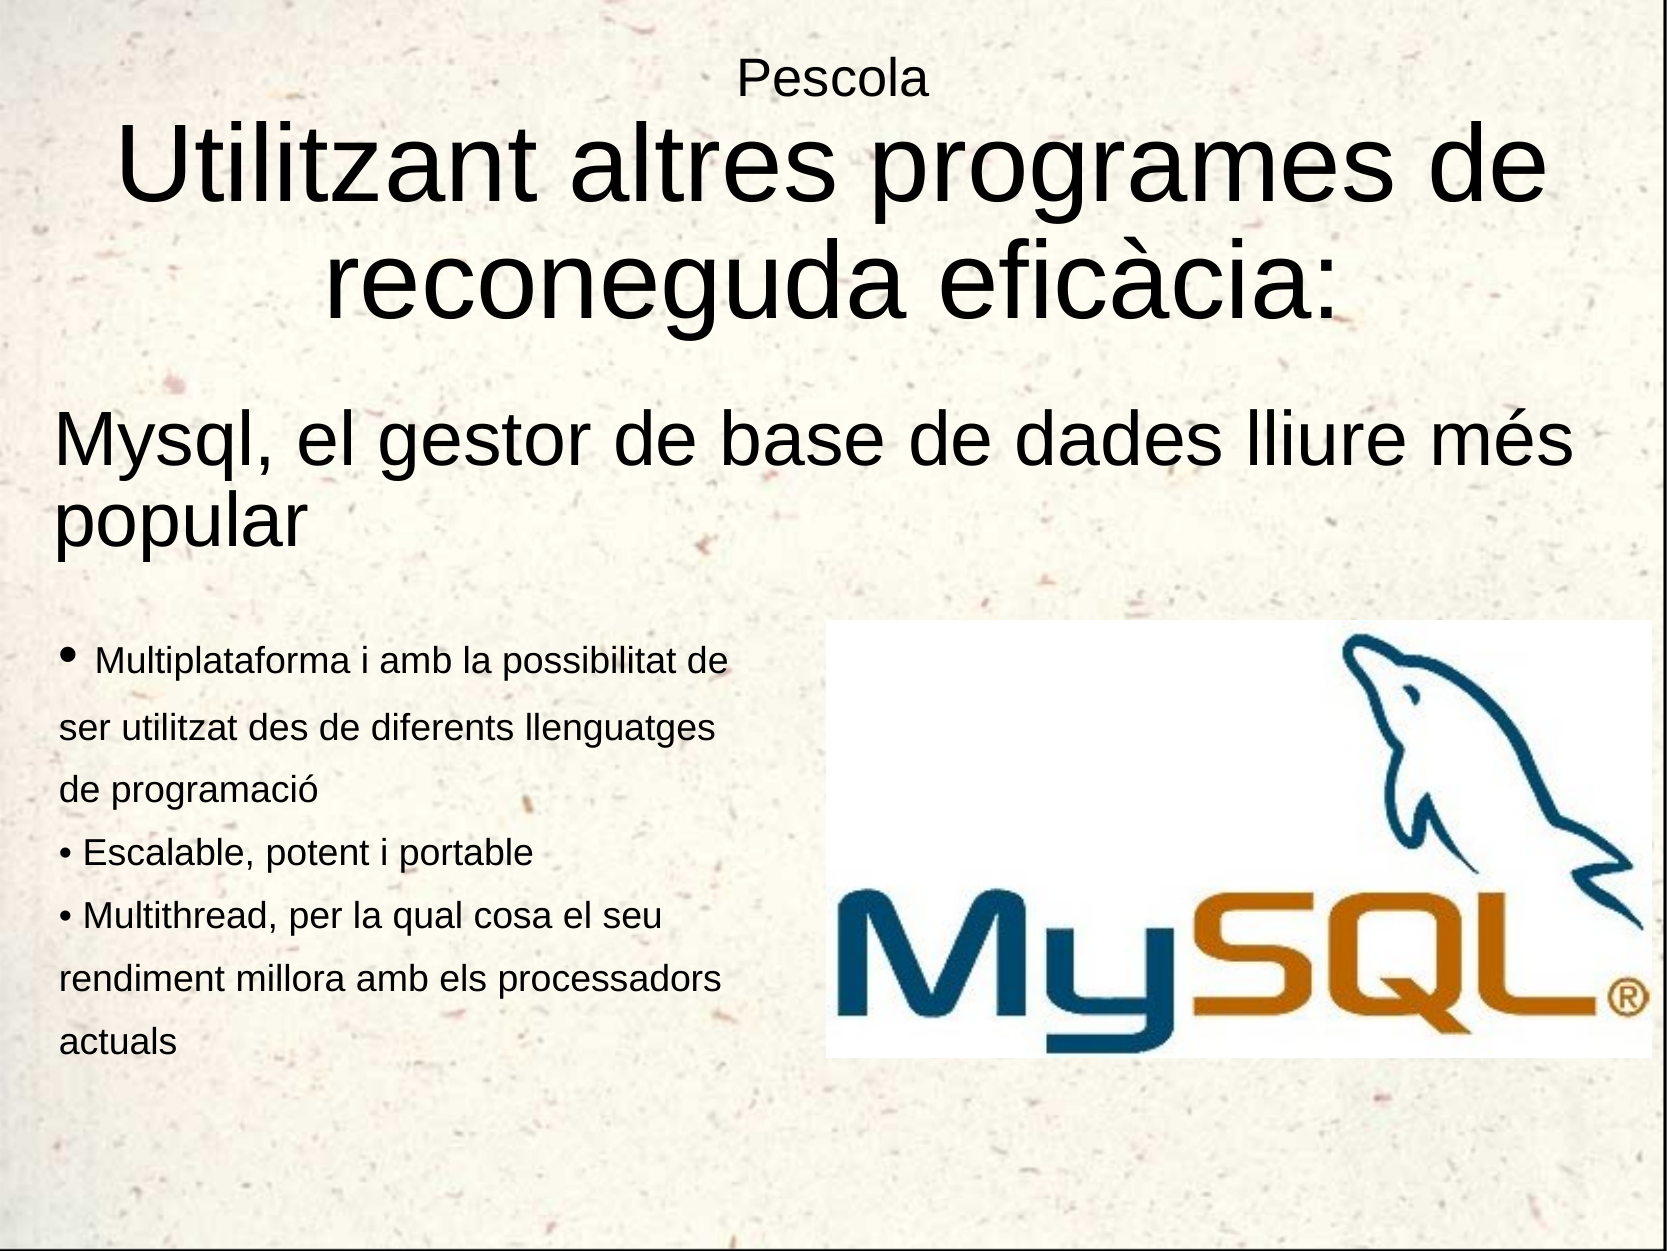

# Pescola Utilitzant altres programes de reconeguda eficàcia:
Mysql, el gestor de base de dades lliure més popular
 Multiplataforma i amb la possibilitat de ser utilitzat des de diferents llenguatges de programació
 Escalable, potent i portable
 Multithread, per la qual cosa el seu rendiment millora amb els processadors actuals